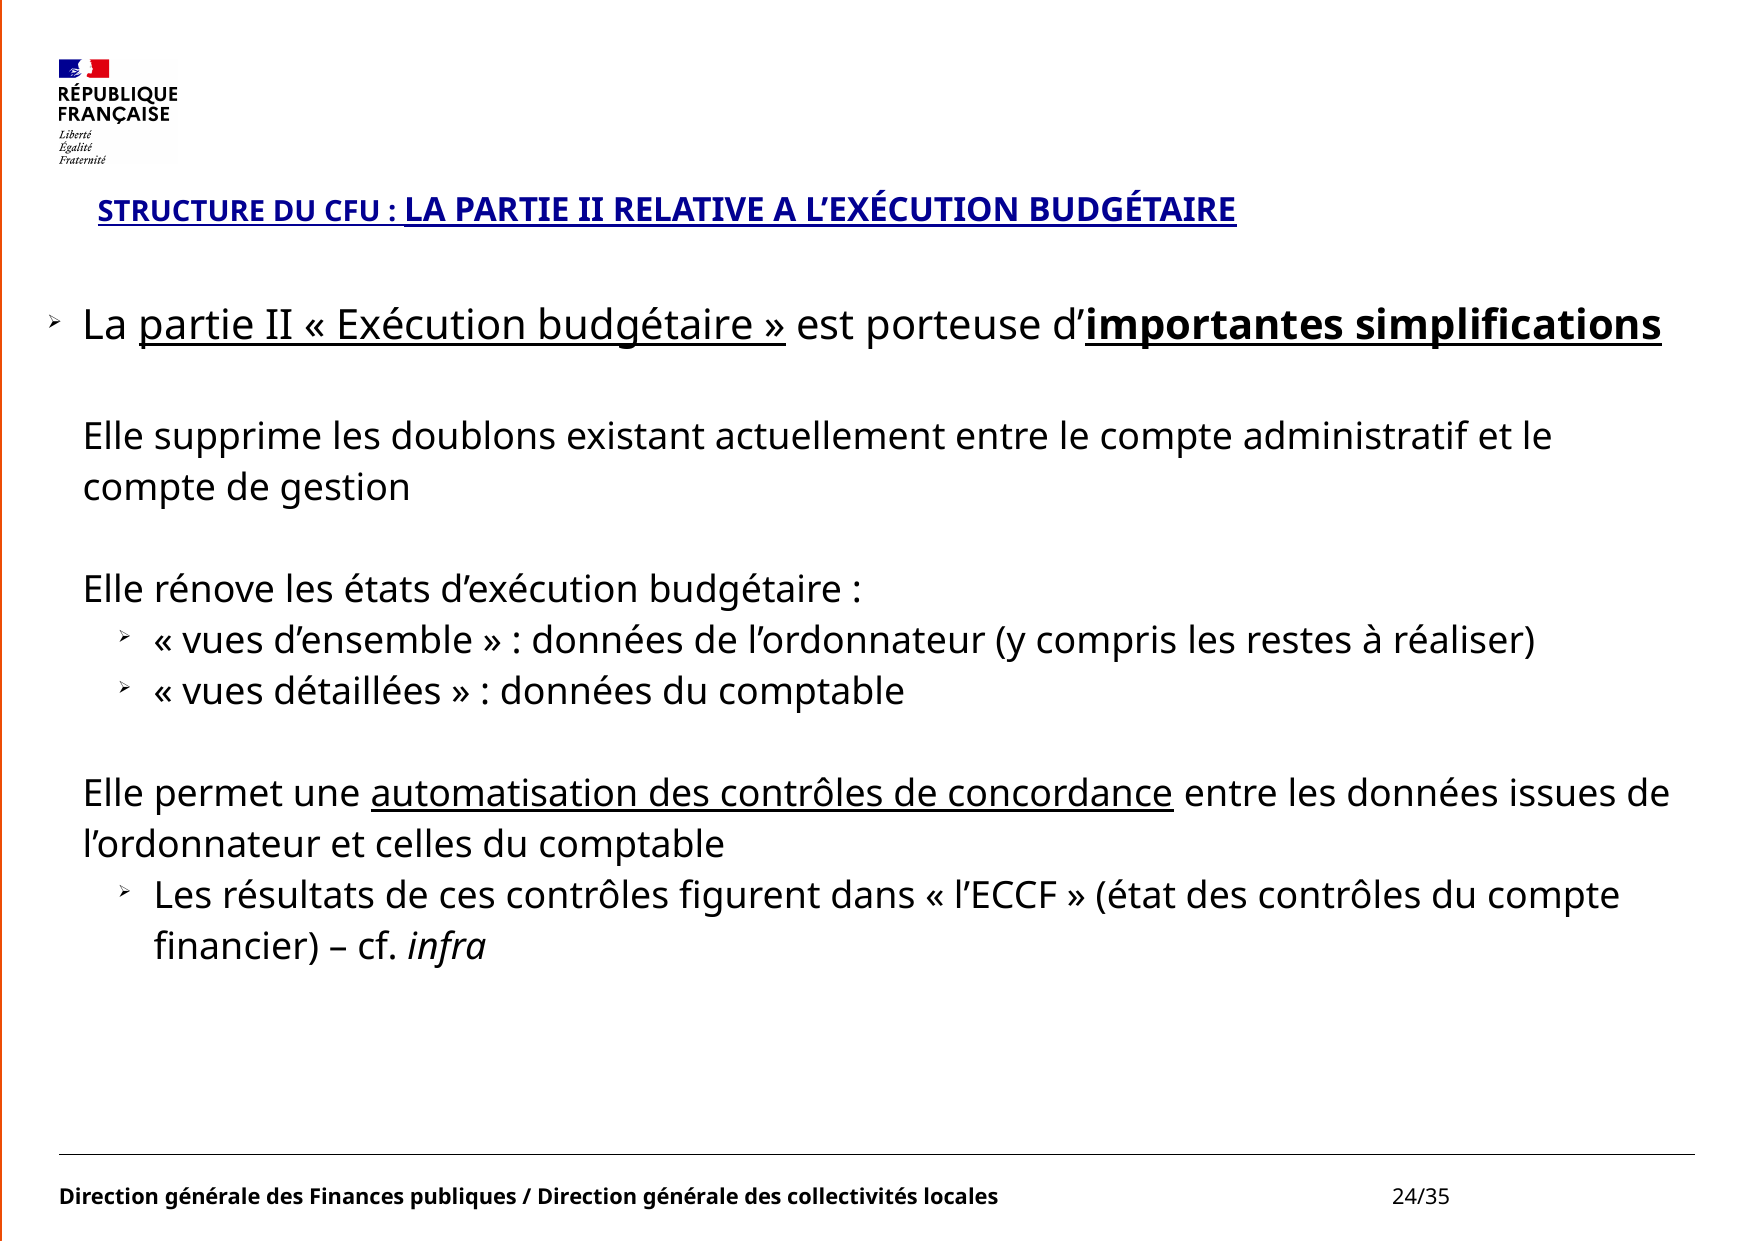

STRUCTURE DU CFU : LA PARTIE II RELATIVE A L’EXÉCUTION BUDGÉTAIRE
La partie II « Exécution budgétaire » est porteuse d’importantes simplifications
Elle supprime les doublons existant actuellement entre le compte administratif et le compte de gestion
Elle rénove les états d’exécution budgétaire :
« vues d’ensemble » : données de l’ordonnateur (y compris les restes à réaliser)
« vues détaillées » : données du comptable
Elle permet une automatisation des contrôles de concordance entre les données issues de l’ordonnateur et celles du comptable
Les résultats de ces contrôles figurent dans « l’ECCF » (état des contrôles du compte financier) – cf. infra